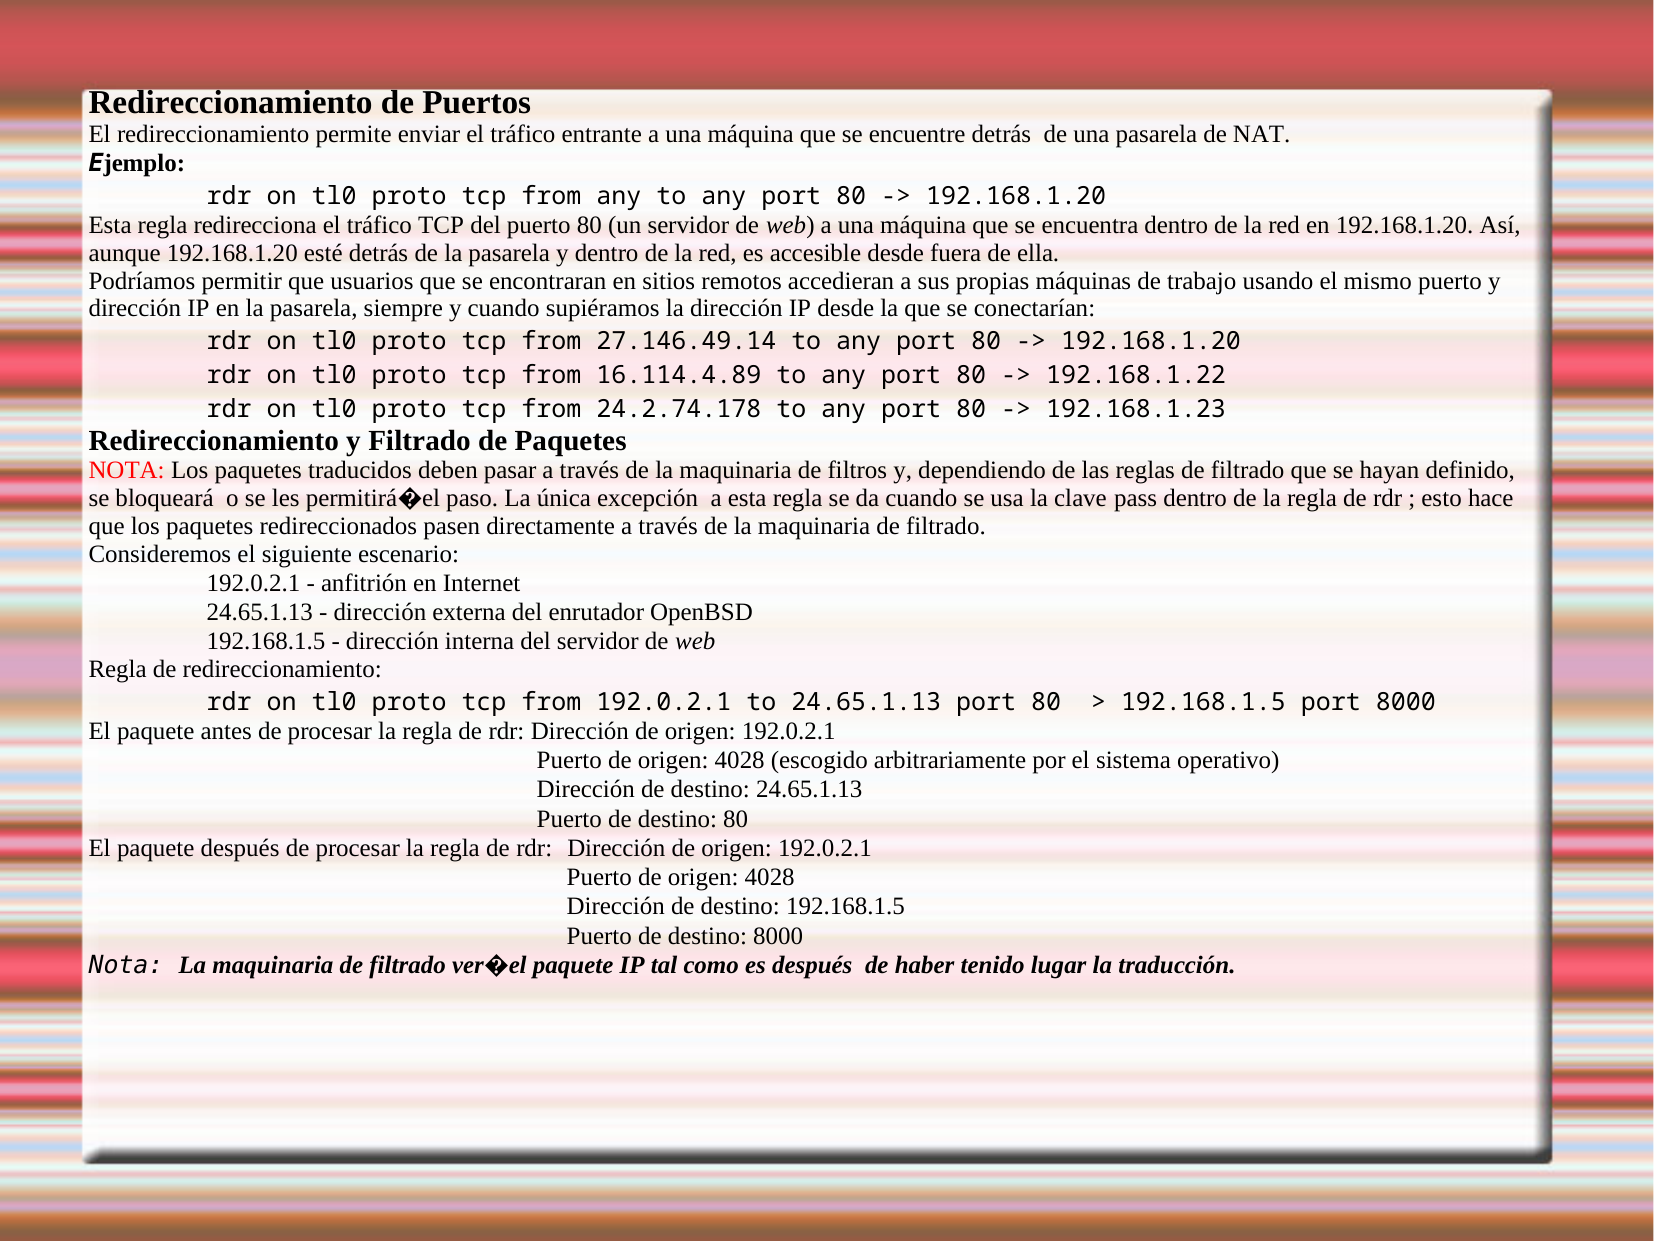

Redireccionamiento de Puertos
El redireccionamiento permite enviar el tráfico entrante a una máquina que se encuentre detrás de una pasarela de NAT.
Ejemplo:
	rdr on tl0 proto tcp from any to any port 80 -> 192.168.1.20
Esta regla redirecciona el tráfico TCP del puerto 80 (un servidor de web) a una máquina que se encuentra dentro de la red en 192.168.1.20. Así, aunque 192.168.1.20 esté detrás de la pasarela y dentro de la red, es accesible desde fuera de ella.
Podríamos permitir que usuarios que se encontraran en sitios remotos accedieran a sus propias máquinas de trabajo usando el mismo puerto y dirección IP en la pasarela, siempre y cuando supiéramos la dirección IP desde la que se conectarían:
	rdr on tl0 proto tcp from 27.146.49.14 to any port 80 -> 192.168.1.20
	rdr on tl0 proto tcp from 16.114.4.89 to any port 80 -> 192.168.1.22
	rdr on tl0 proto tcp from 24.2.74.178 to any port 80 -> 192.168.1.23
Redireccionamiento y Filtrado de Paquetes
NOTA: Los paquetes traducidos deben pasar a través de la maquinaria de filtros y, dependiendo de las reglas de filtrado que se hayan definido, se bloqueará o se les permitirá�el paso. La única excepción a esta regla se da cuando se usa la clave pass dentro de la regla de rdr ; esto hace que los paquetes redireccionados pasen directamente a través de la maquinaria de filtrado.
Consideremos el siguiente escenario:
	192.0.2.1 - anfitrión en Internet
	24.65.1.13 - dirección externa del enrutador OpenBSD
	192.168.1.5 - dirección interna del servidor de web
Regla de redireccionamiento:
 	rdr on tl0 proto tcp from 192.0.2.1 to 24.65.1.13 port 80 > 192.168.1.5 port 8000
El paquete antes de procesar la regla de rdr: Dirección de origen: 192.0.2.1
	 Puerto de origen: 4028 (escogido arbitrariamente por el sistema operativo)
	 Dirección de destino: 24.65.1.13
	 Puerto de destino: 80
El paquete después de procesar la regla de rdr: Dirección de origen: 192.0.2.1
	 Puerto de origen: 4028
	 Dirección de destino: 192.168.1.5
	 Puerto de destino: 8000
Nota: La maquinaria de filtrado ver�el paquete IP tal como es después de haber tenido lugar la traducción.